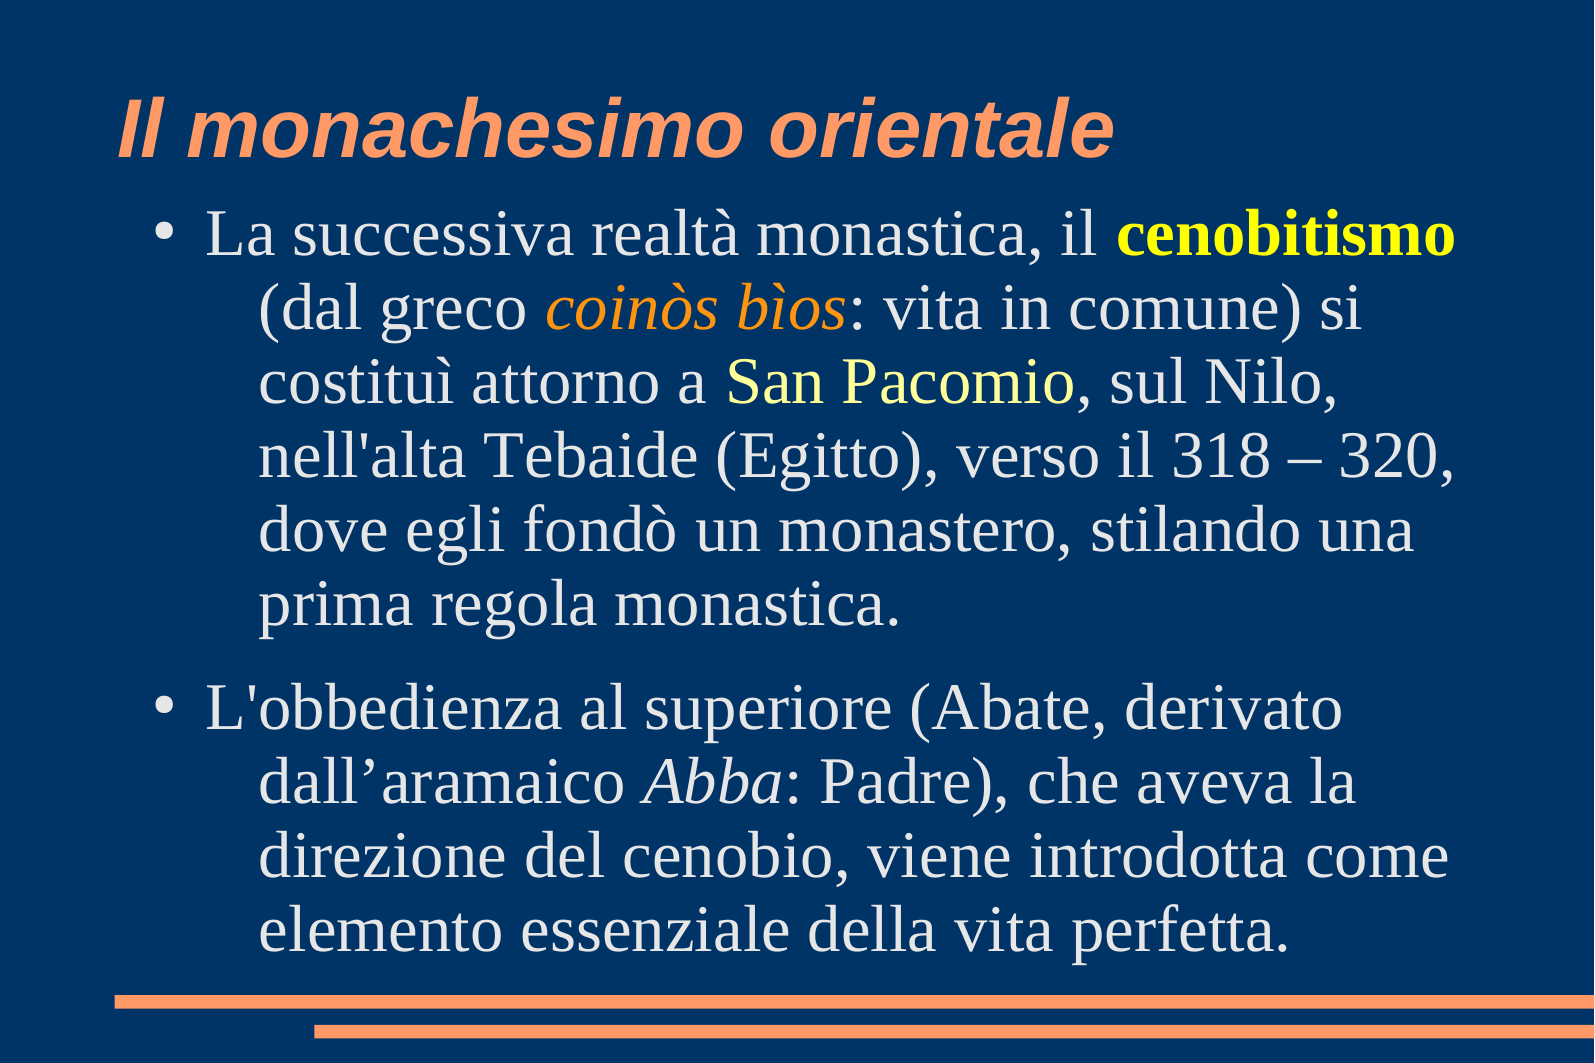

# Il monachesimo orientale
La successiva realtà monastica, il cenobitismo (dal greco coinòs bìos: vita in comune) si costituì attorno a San Pacomio, sul Nilo, nell'alta Tebaide (Egitto), verso il 318 – 320, dove egli fondò un monastero, stilando una prima regola monastica.
L'obbedienza al superiore (Abate, derivato dall’aramaico Abba: Padre), che aveva la direzione del cenobio, viene introdotta come elemento essenziale della vita perfetta.